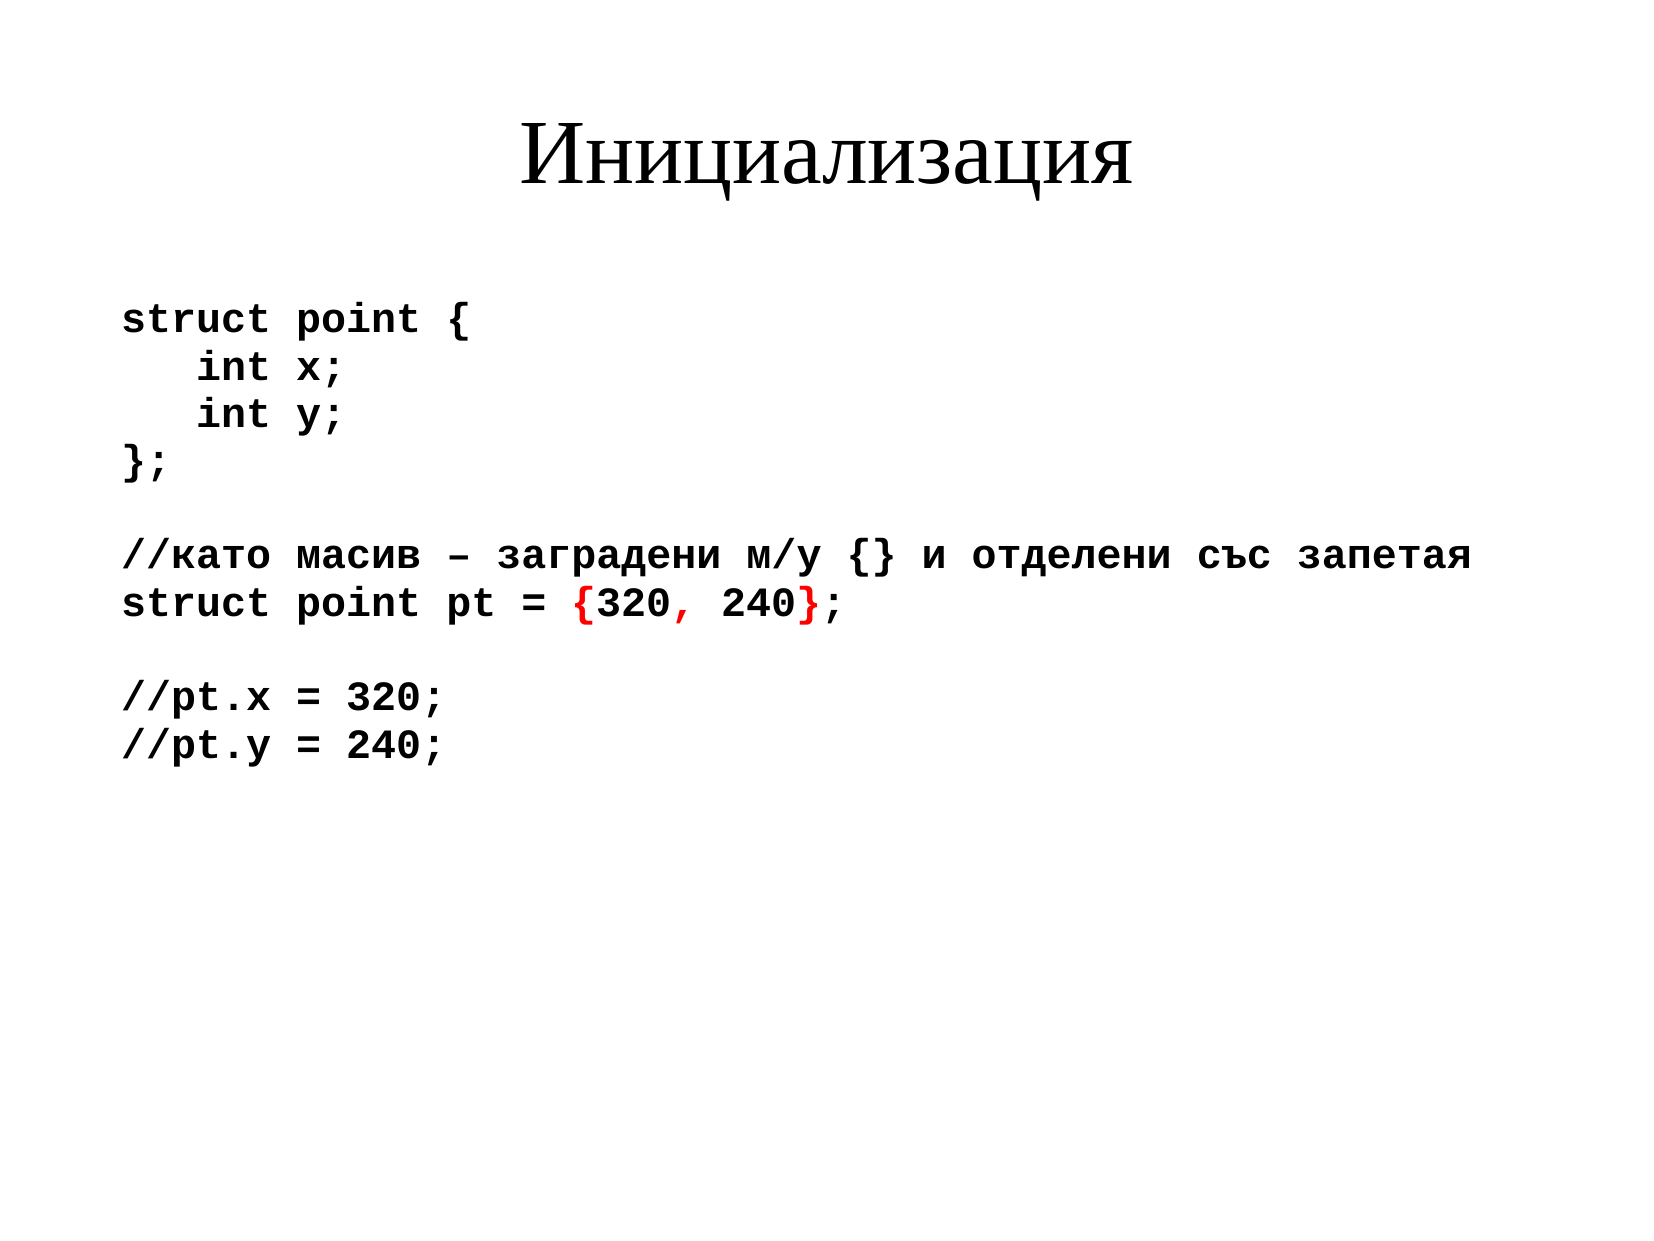

# Инициализация
struct point {
	int x;
	int y;
};
//като масив – заградени м/у {} и отделени със запетая
struct point pt = {320, 240};
//pt.x = 320;
//pt.y = 240;